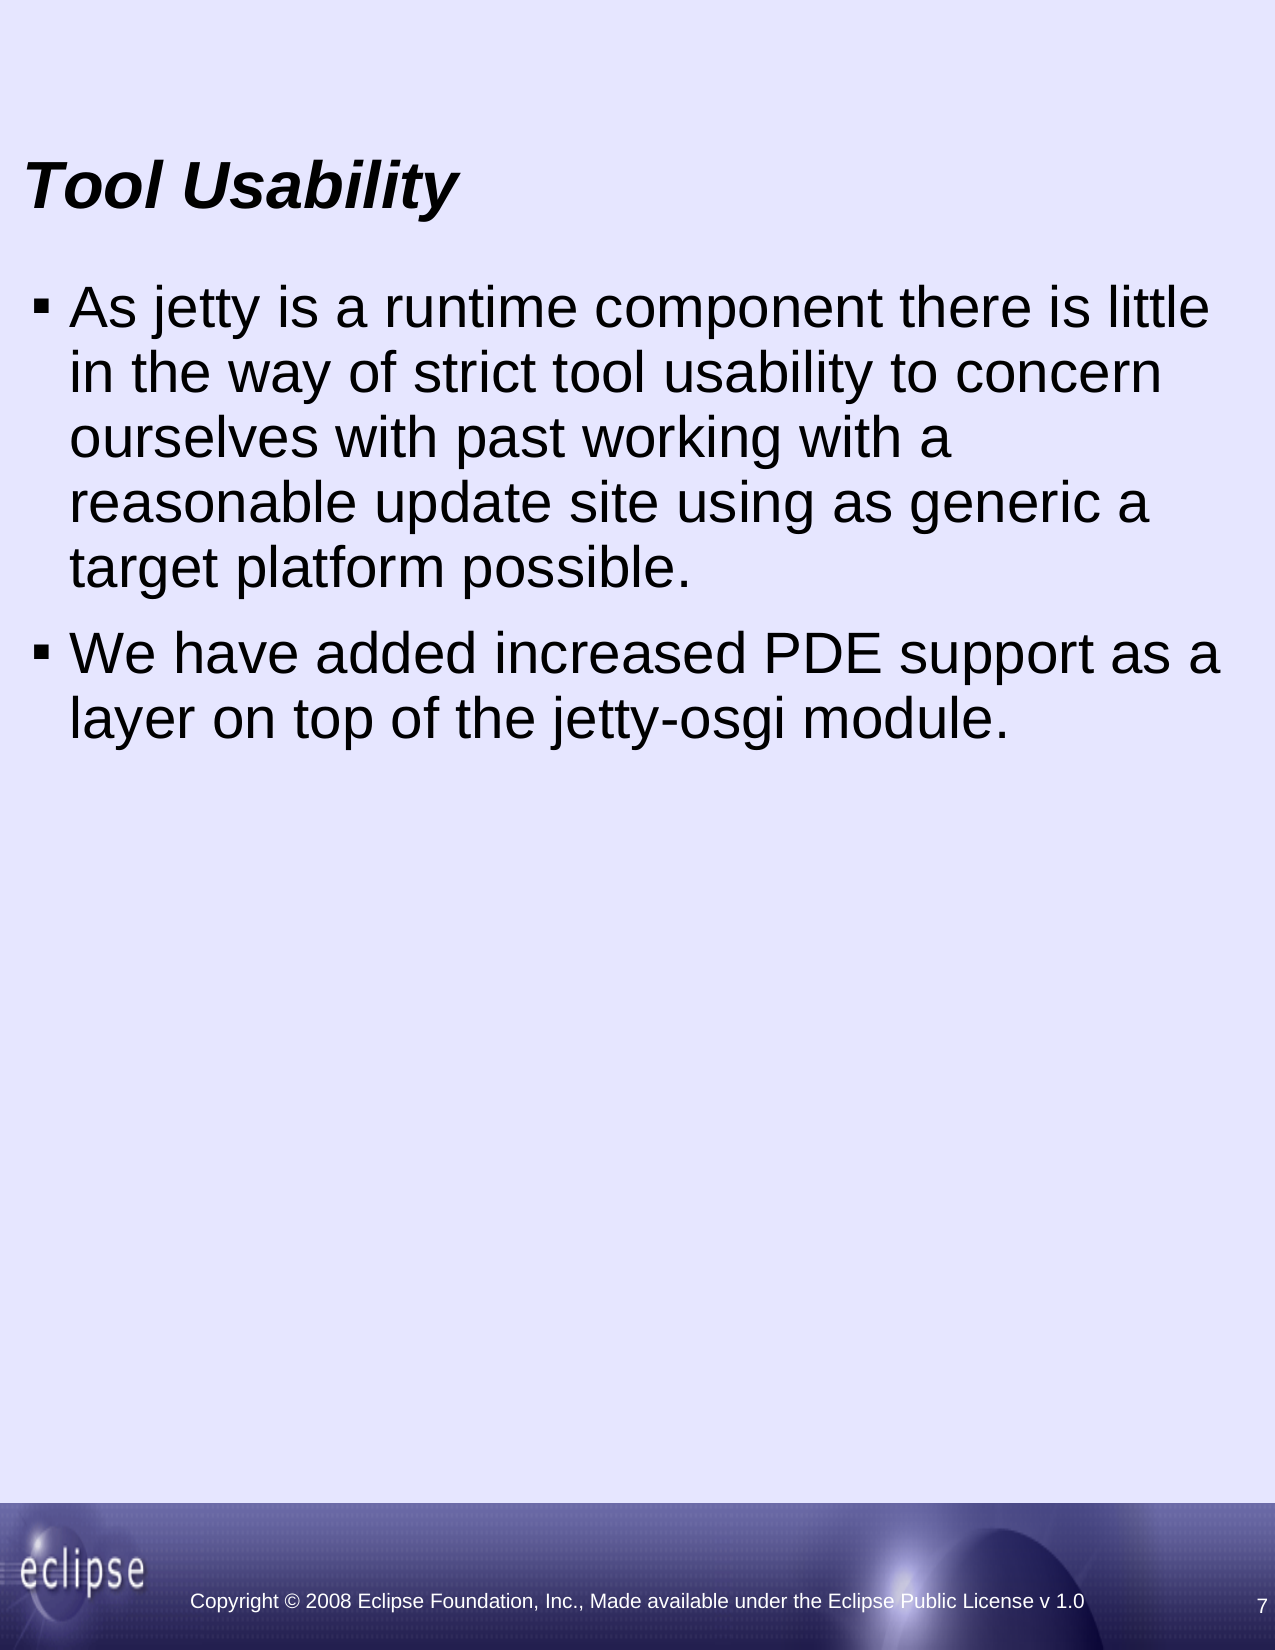

# Tool Usability
As jetty is a runtime component there is little in the way of strict tool usability to concern ourselves with past working with a reasonable update site using as generic a target platform possible.
We have added increased PDE support as a layer on top of the jetty-osgi module.
7